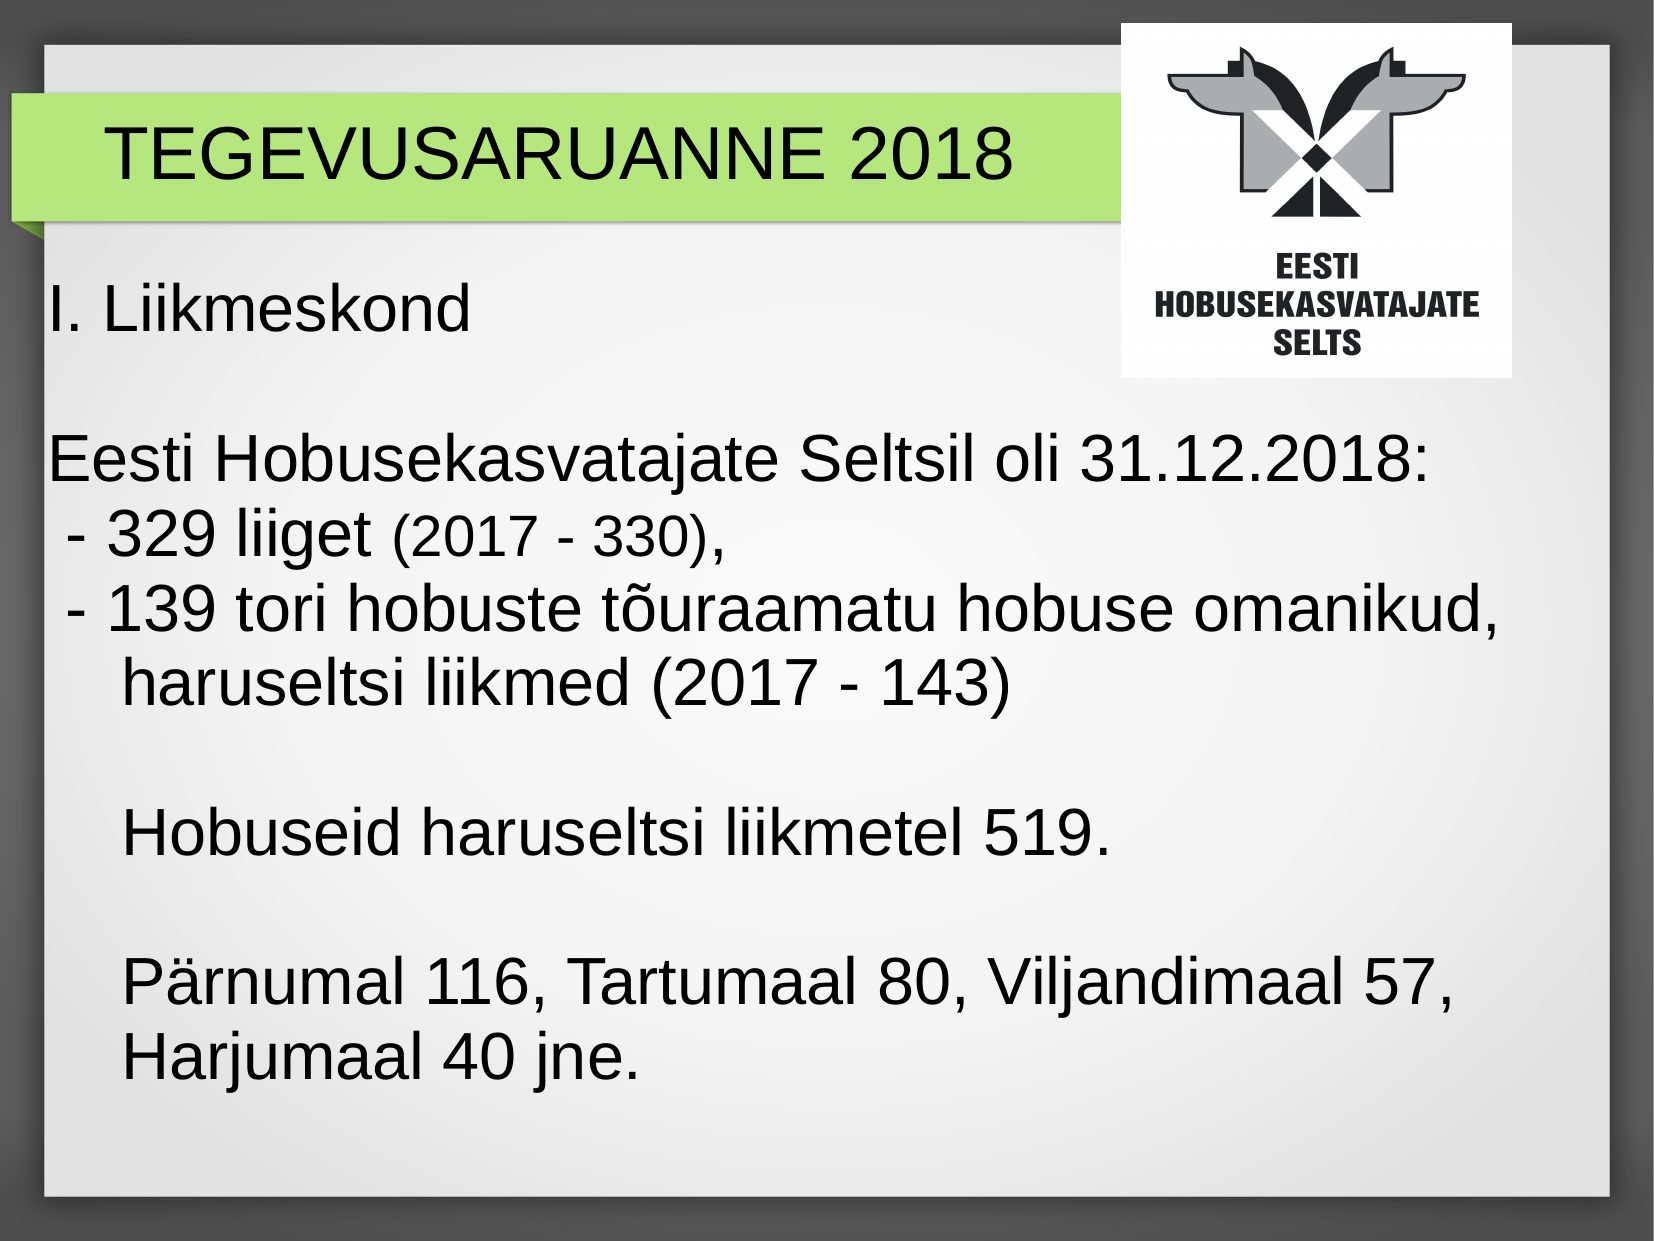

I. Liikmeskond
Eesti Hobusekasvatajate Seltsil oli 31.12.2018:
 - 329 liiget (2017 - 330),
 - 139 tori hobuste tõuraamatu hobuse omanikud,
 haruseltsi liikmed (2017 - 143)
 Hobuseid haruseltsi liikmetel 519.
 Pärnumal 116, Tartumaal 80, Viljandimaal 57,
 Harjumaal 40 jne.
# TEGEVUSARUANNE 2018